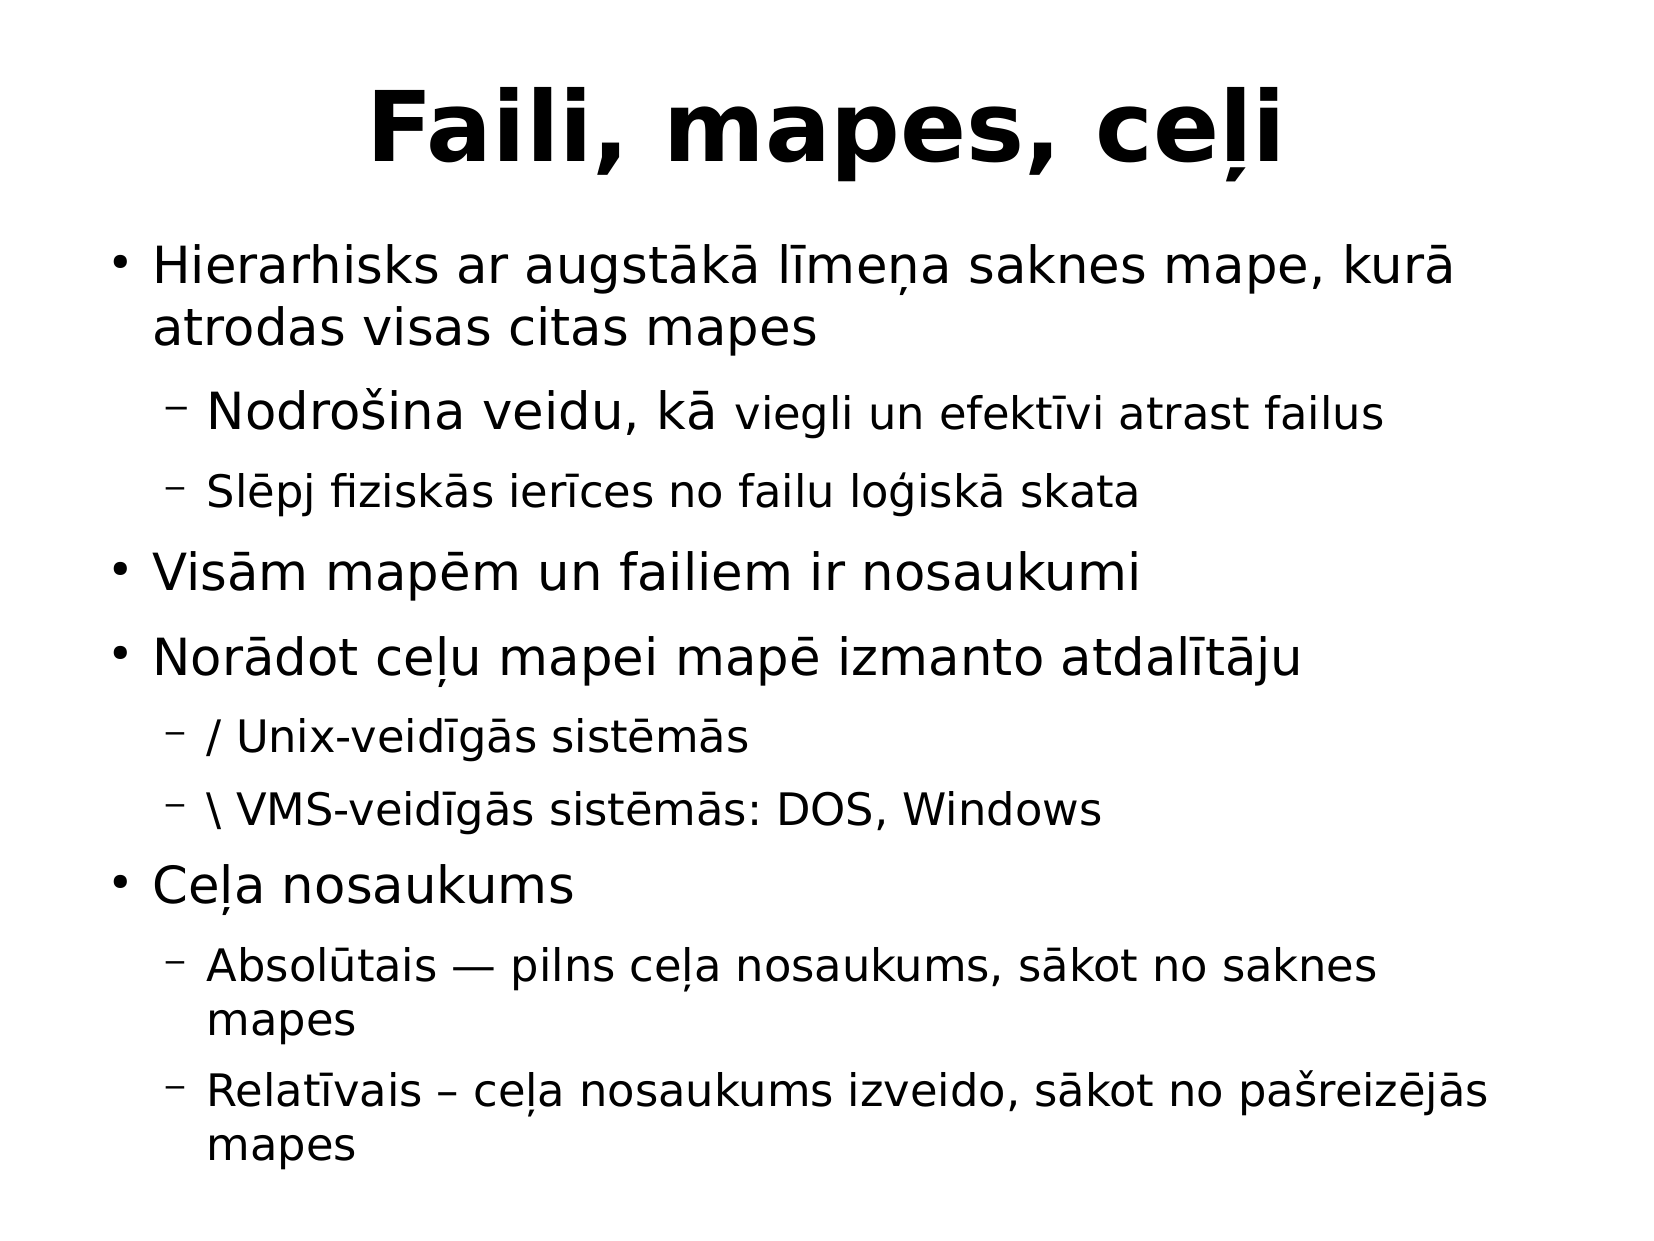

# Faili, mapes, ceļi
Hierarhisks ar augstākā līmeņa saknes mape, kurā atrodas visas citas mapes
Nodrošina veidu, kā viegli un efektīvi atrast failus
Slēpj fiziskās ierīces no failu loģiskā skata
Visām mapēm un failiem ir nosaukumi
Norādot ceļu mapei mapē izmanto atdalītāju
/ Unix-veidīgās sistēmās
\ VMS-veidīgās sistēmās: DOS, Windows
Ceļa nosaukums
Absolūtais — pilns ceļa nosaukums, sākot no saknes mapes
Relatīvais – ceļa nosaukums izveido, sākot no pašreizējās mapes